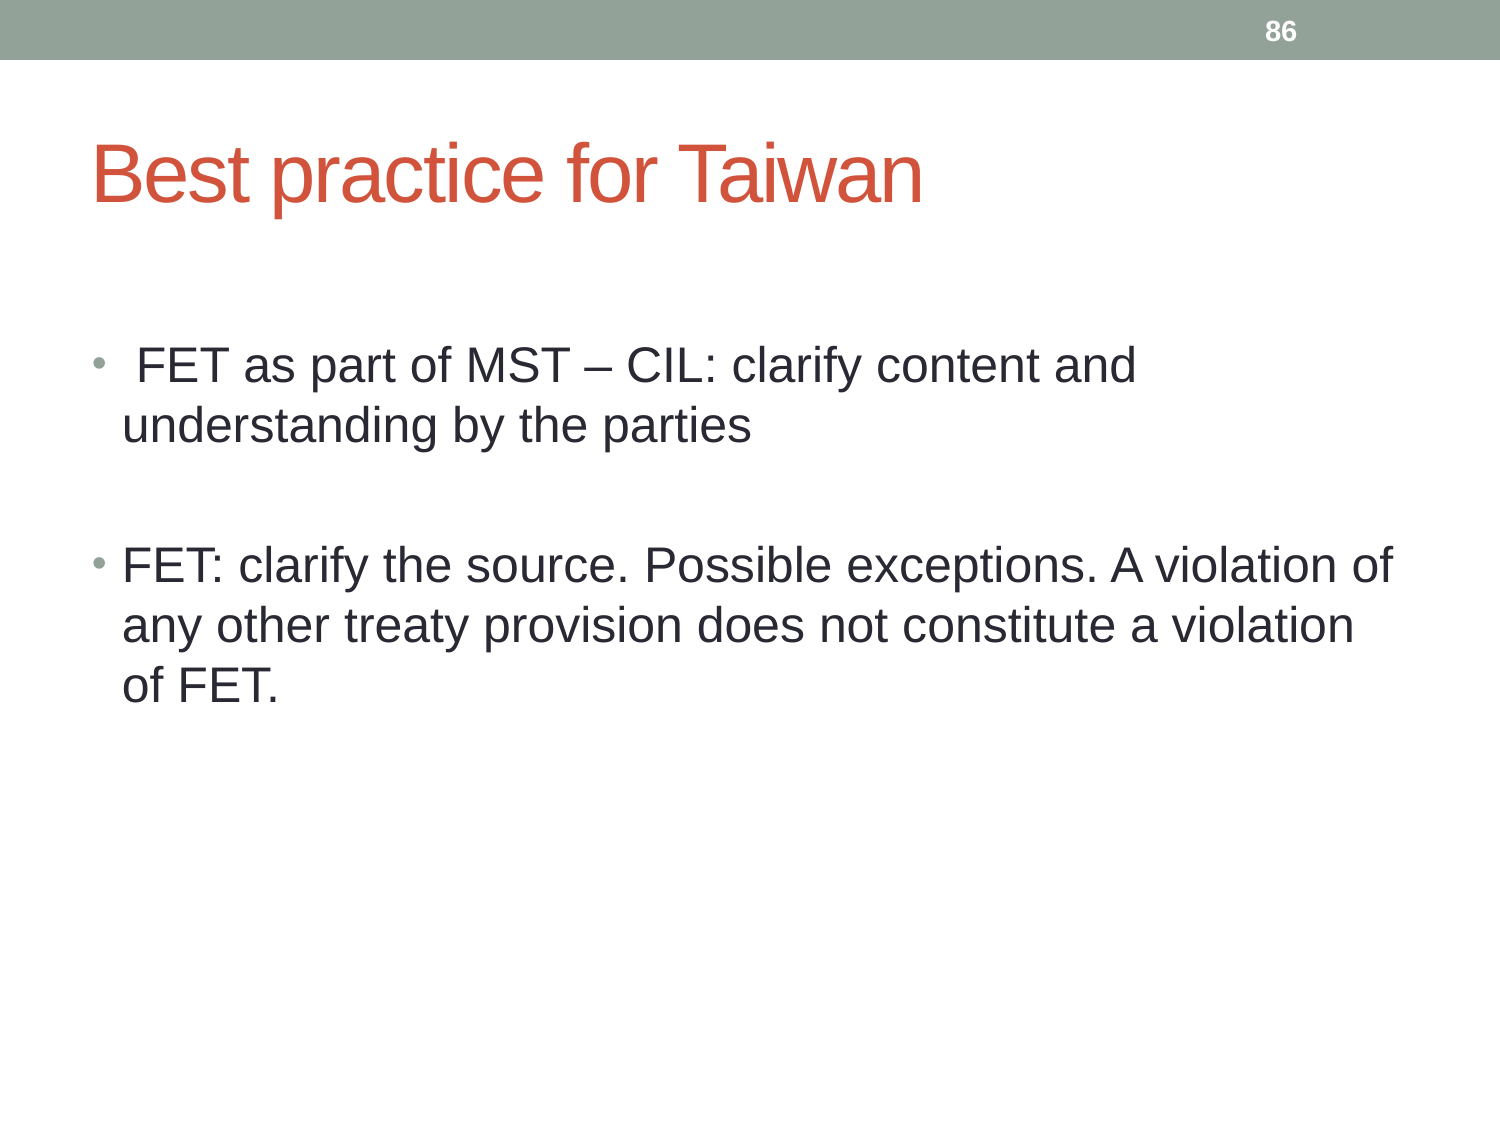

# Best practice for Taiwan
 FET as part of MST – CIL: clarify content and understanding by the parties
FET: clarify the source. Possible exceptions. A violation of any other treaty provision does not constitute a violation of FET.